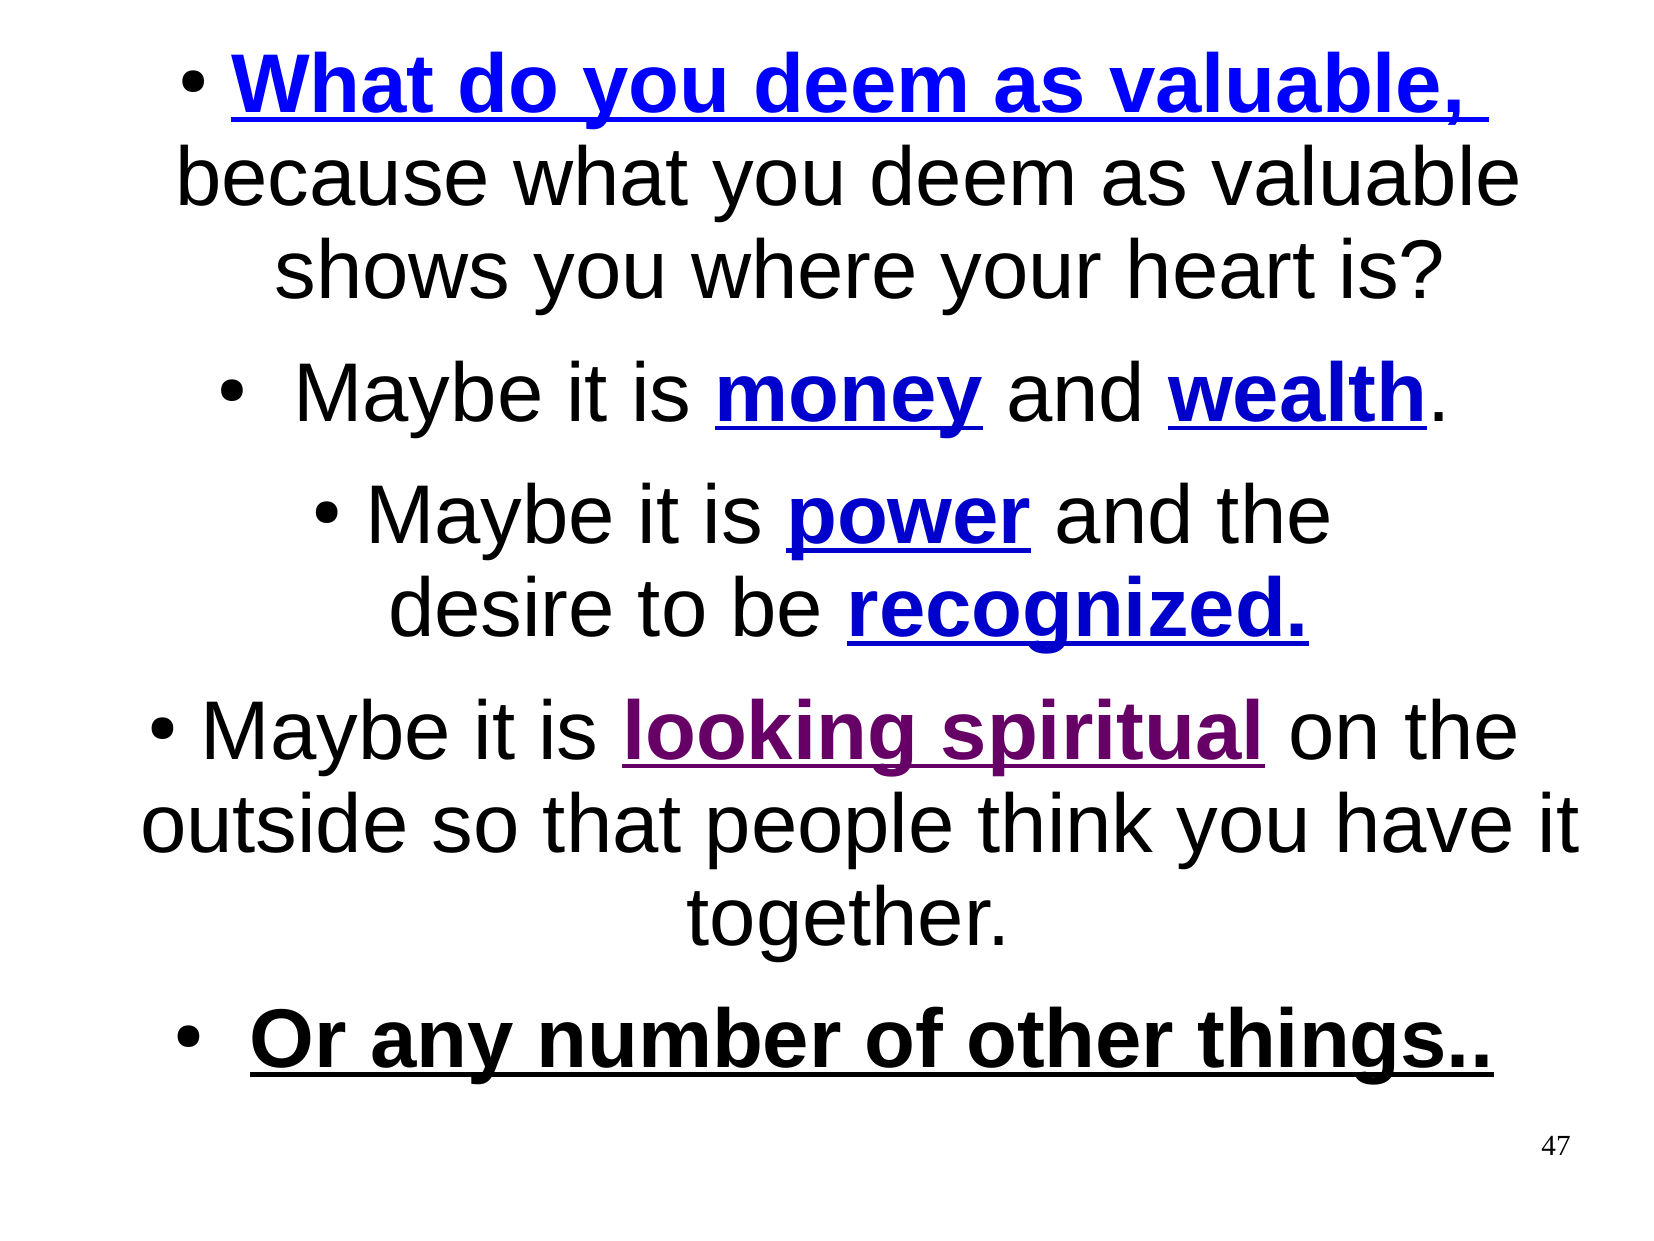

# What do you deem as valuable, because what you deem as valuable shows you where your heart is?
 Maybe it is money and wealth.
Maybe it is power and the
desire to be recognized.
Maybe it is looking spiritual on the outside so that people think you have it together.
 Or any number of other things..
47